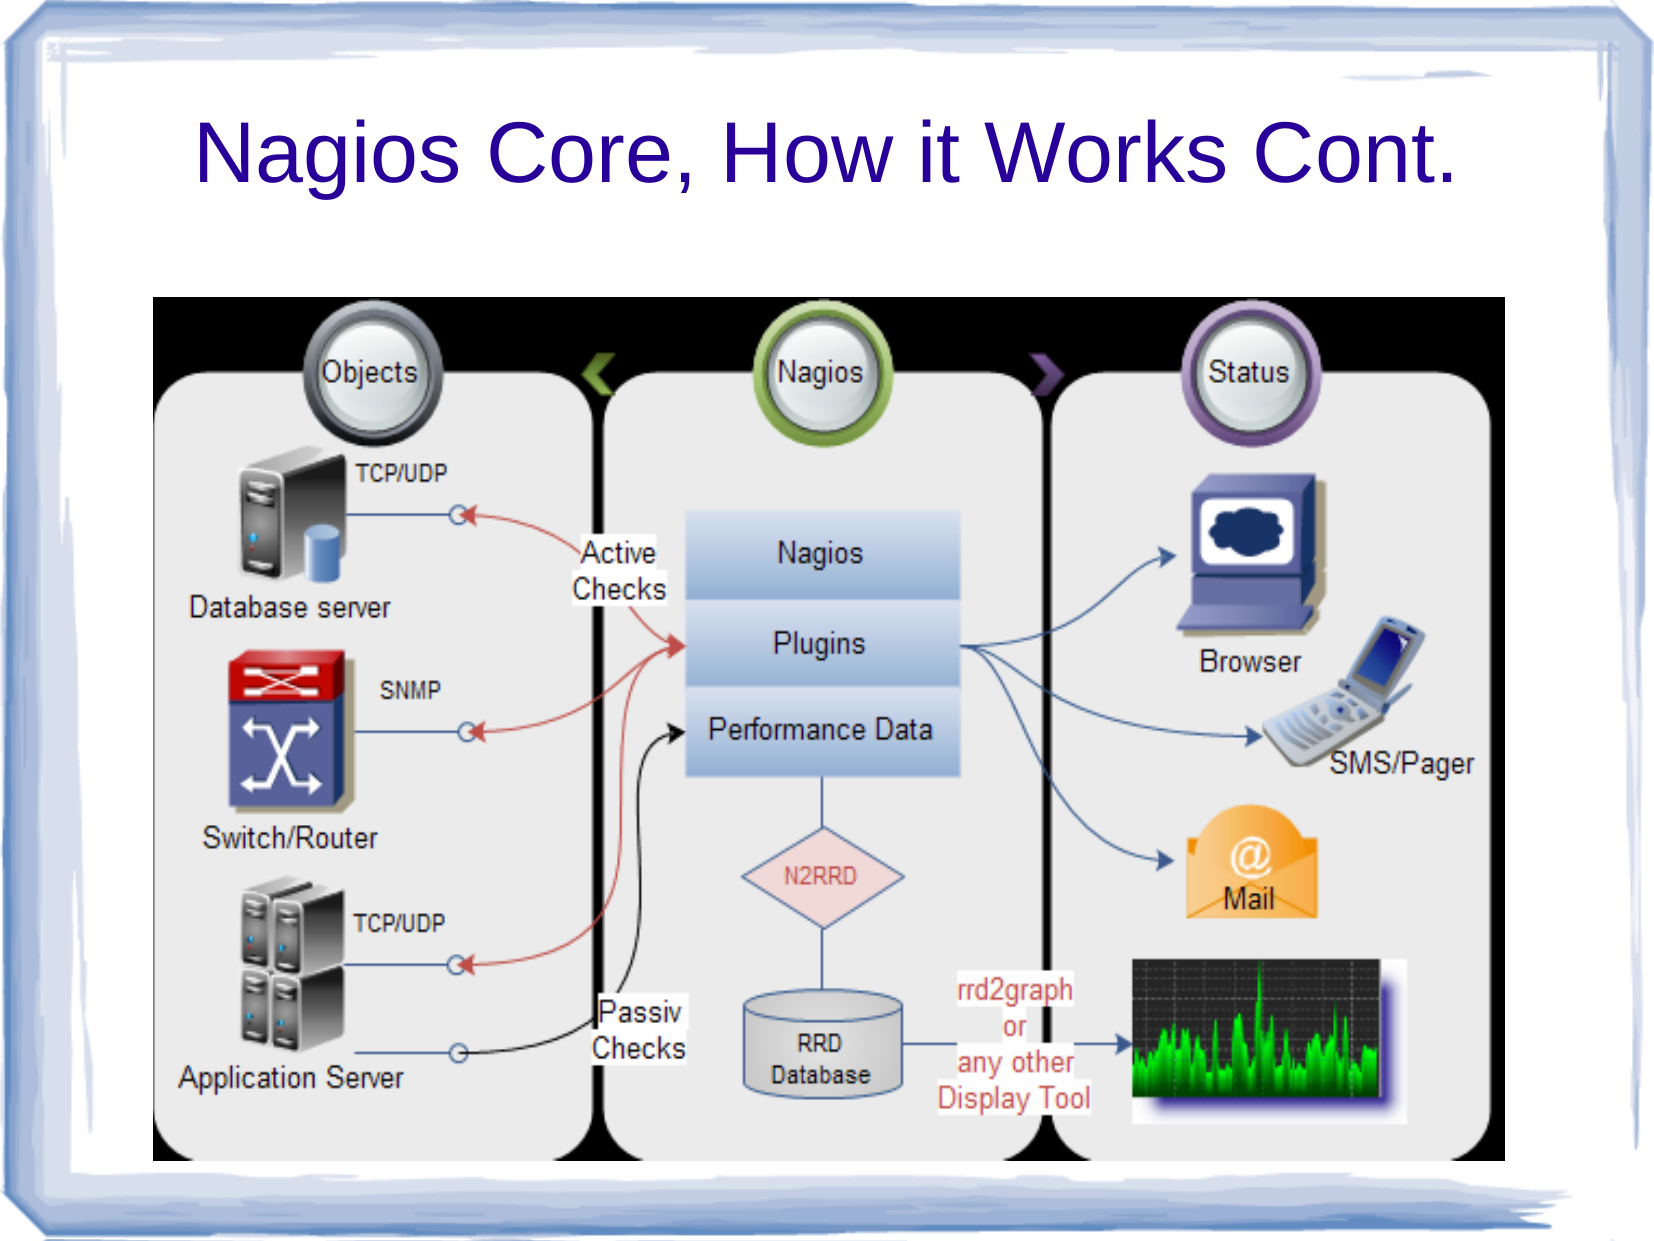

# Nagios Core, How it Works Cont.